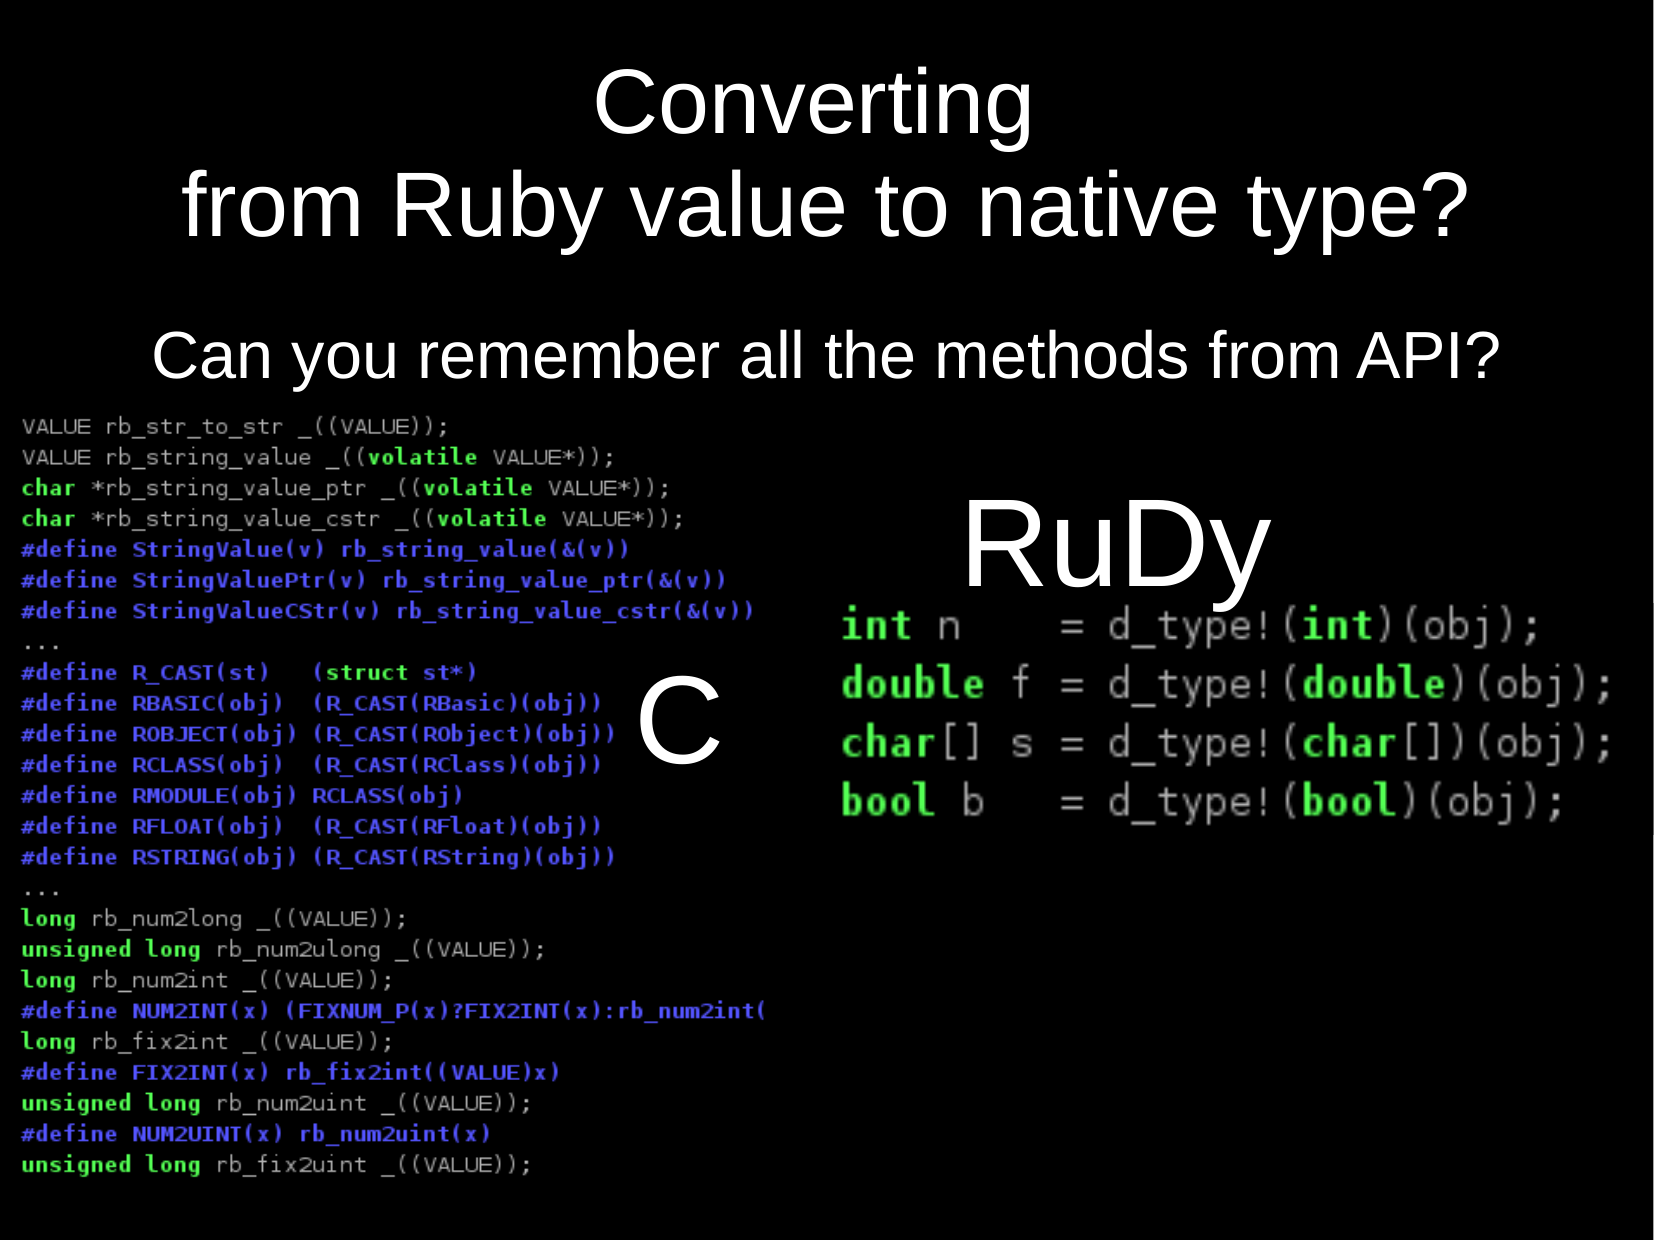

# Converting from Ruby value to native type?
Can you remember all the methods from API?
RuDy
C